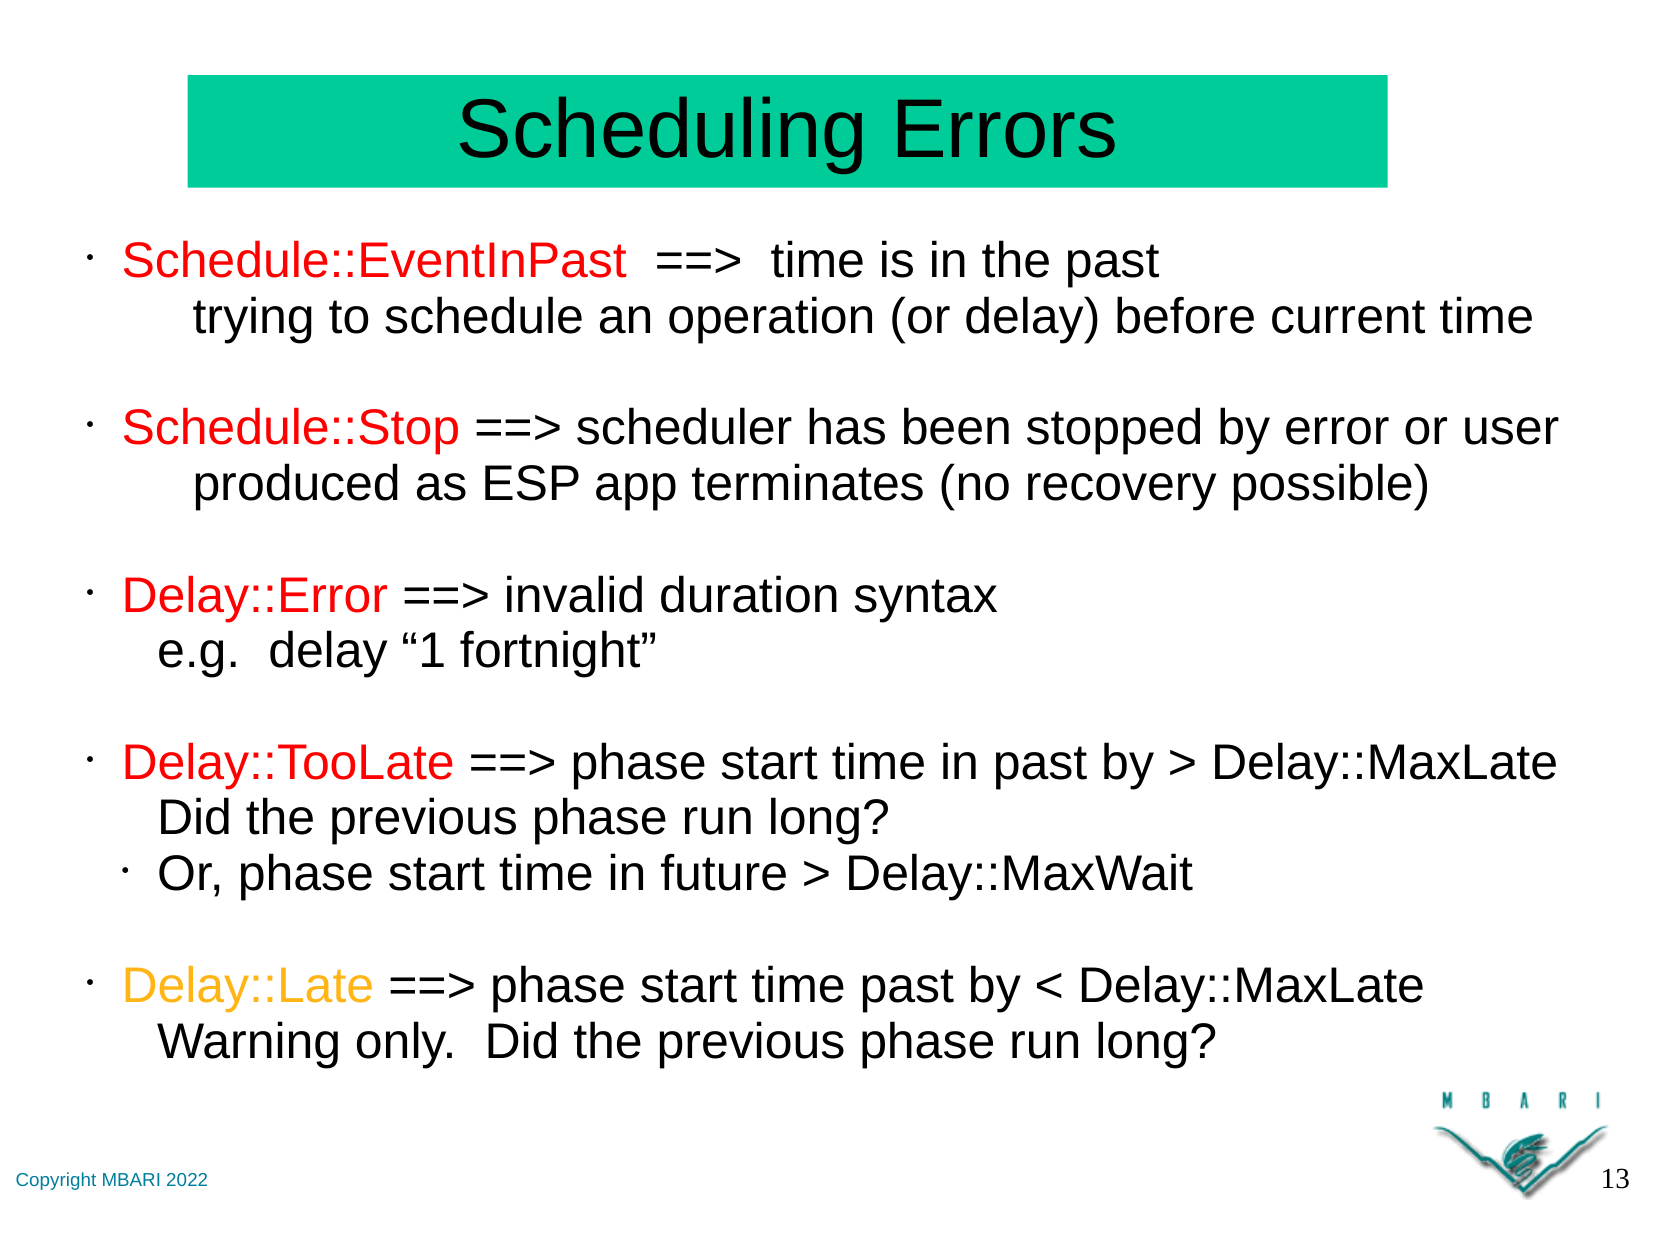

Scheduling Errors
Schedule::EventInPast ==> time is in the past
trying to schedule an operation (or delay) before current time
Schedule::Stop ==> scheduler has been stopped by error or user
produced as ESP app terminates (no recovery possible)
Delay::Error ==> invalid duration syntax
e.g. delay “1 fortnight”
Delay::TooLate ==> phase start time in past by > Delay::MaxLate
Did the previous phase run long?
Or, phase start time in future > Delay::MaxWait
Delay::Late ==> phase start time past by < Delay::MaxLate
Warning only. Did the previous phase run long?